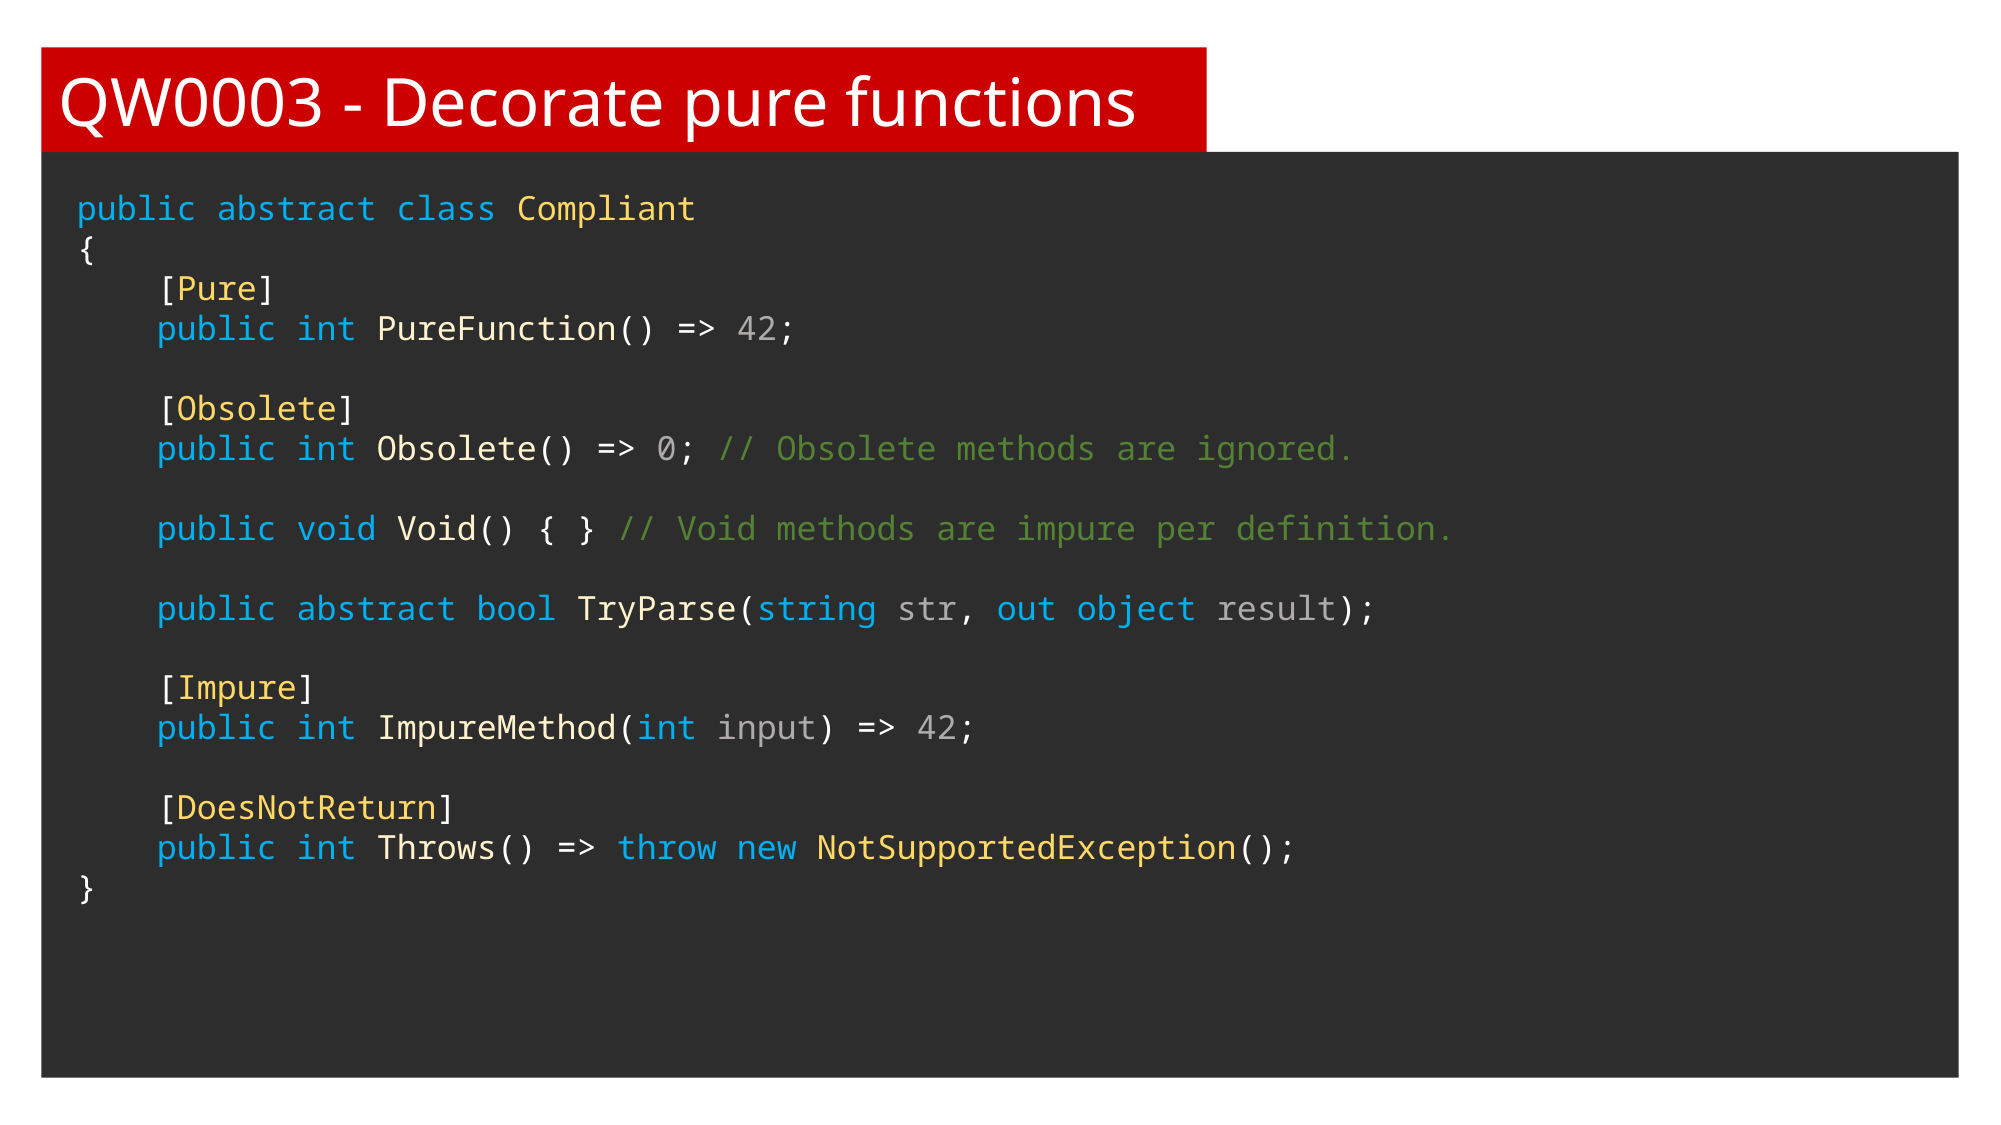

QW0003 - Decorate pure functions
public abstract class Compliant
{
 [Pure]
 public int PureFunction() => 42;
 [Obsolete]
 public int Obsolete() => 0; // Obsolete methods are ignored.
 public void Void() { } // Void methods are impure per definition.
 public abstract bool TryParse(string str, out object result);
 [Impure]
 public int ImpureMethod(int input) => 42;
 [DoesNotReturn]
 public int Throws() => throw new NotSupportedException();
}